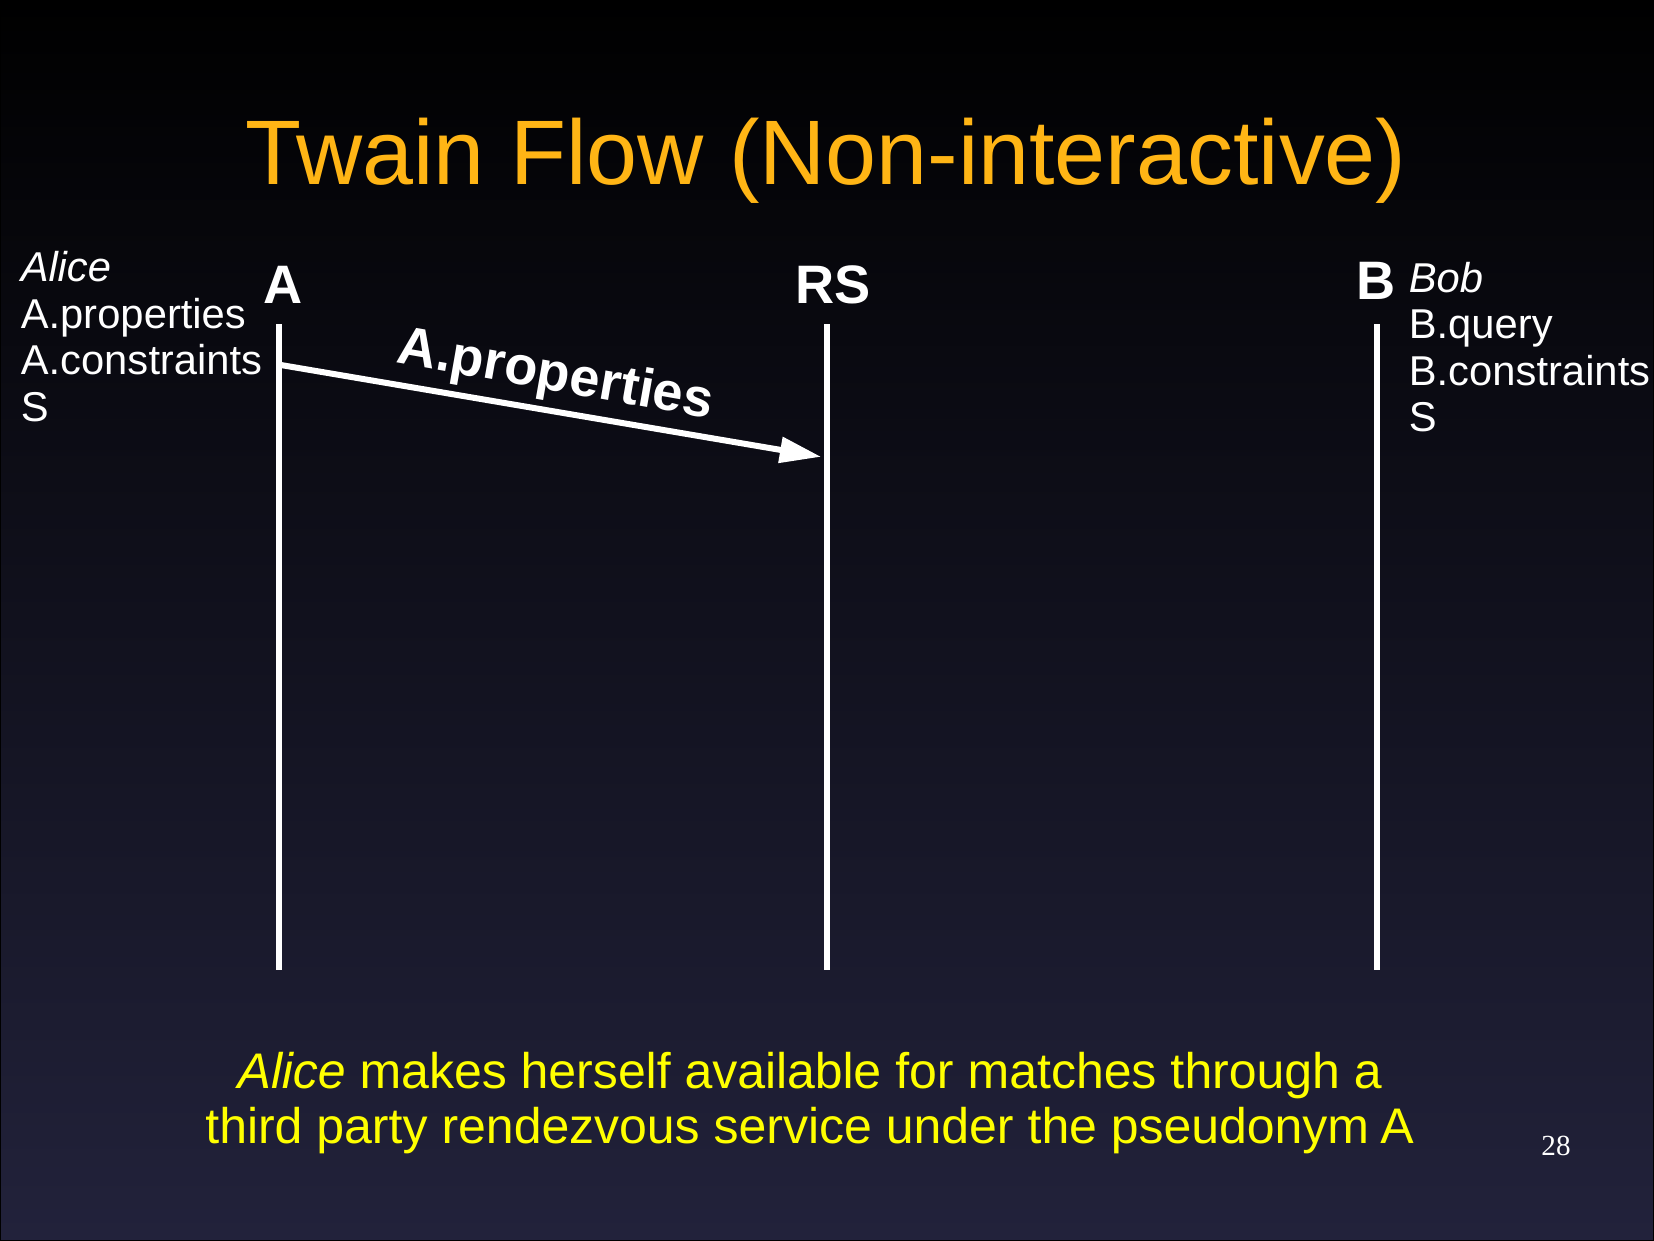

# Twain Flow (Non-interactive)
Alice
A.properties
A.constraints
S
Bob
B.query
B.constraints
S
B
A
RS
A.properties
Alice makes herself available for matches through a third party rendezvous service under the pseudonym A
28